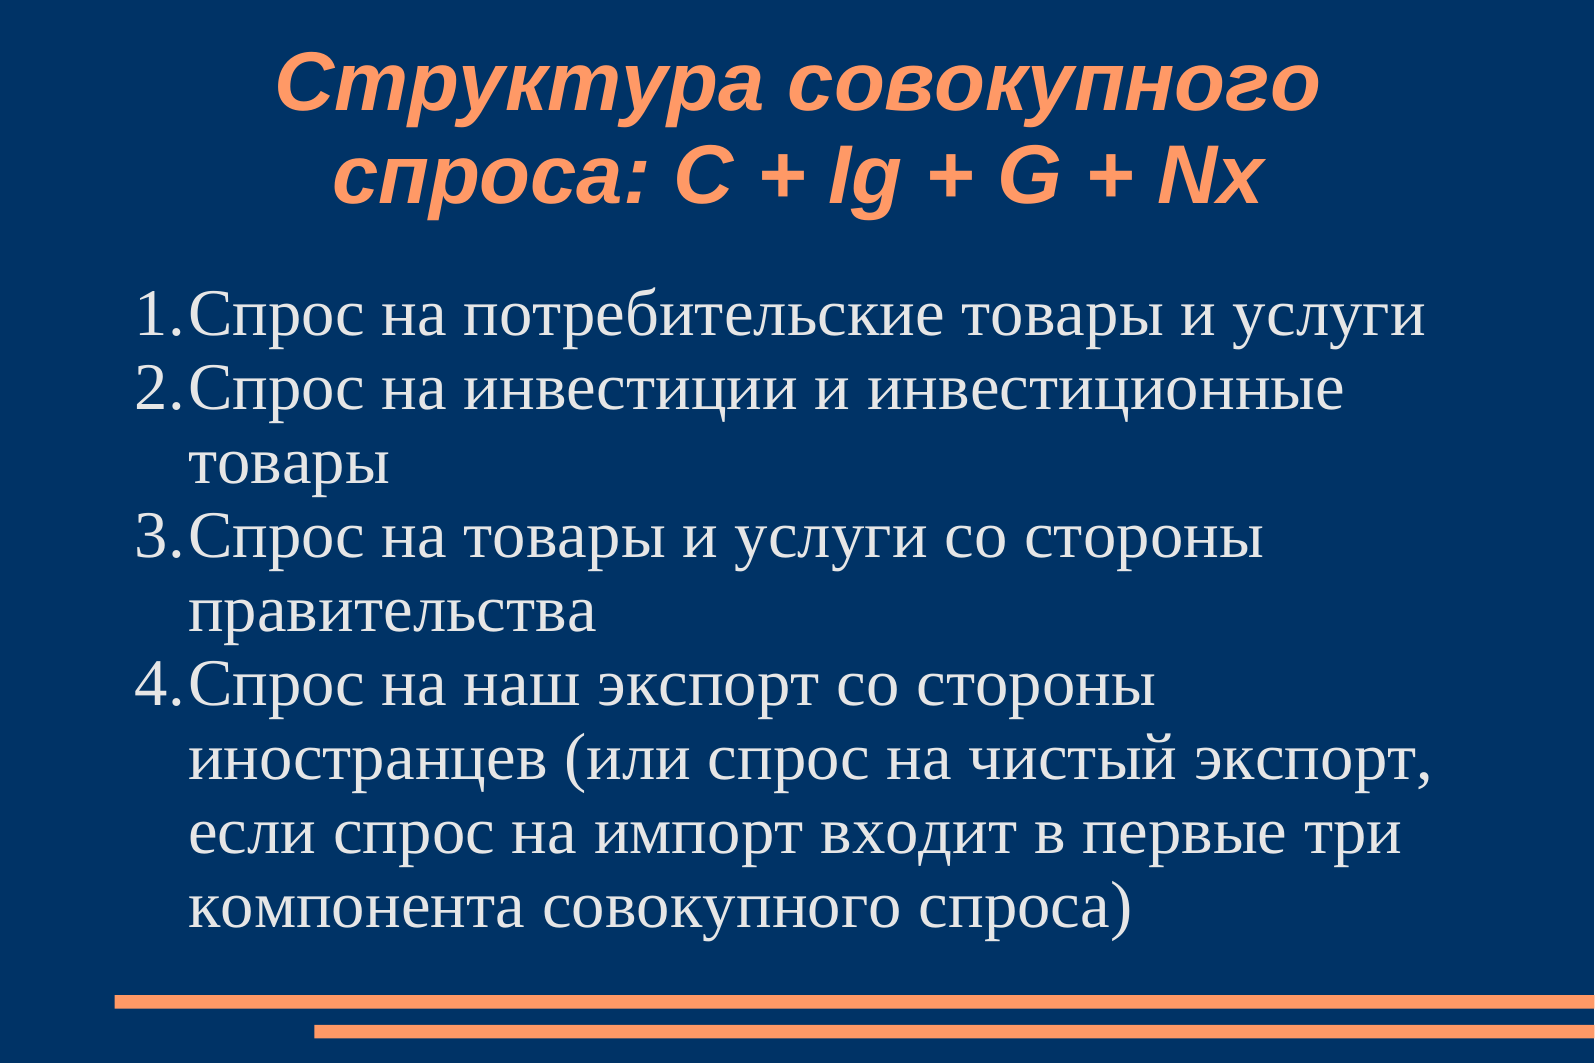

# Структура совокупного спроса: С + Ig + G + Nx
Спрос на потребительские товары и услуги
Спрос на инвестиции и инвестиционные товары
Спрос на товары и услуги со стороны правительства
Спрос на наш экспорт со стороны иностранцев (или спрос на чистый экспорт, если спрос на импорт входит в первые три компонента совокупного спроса)